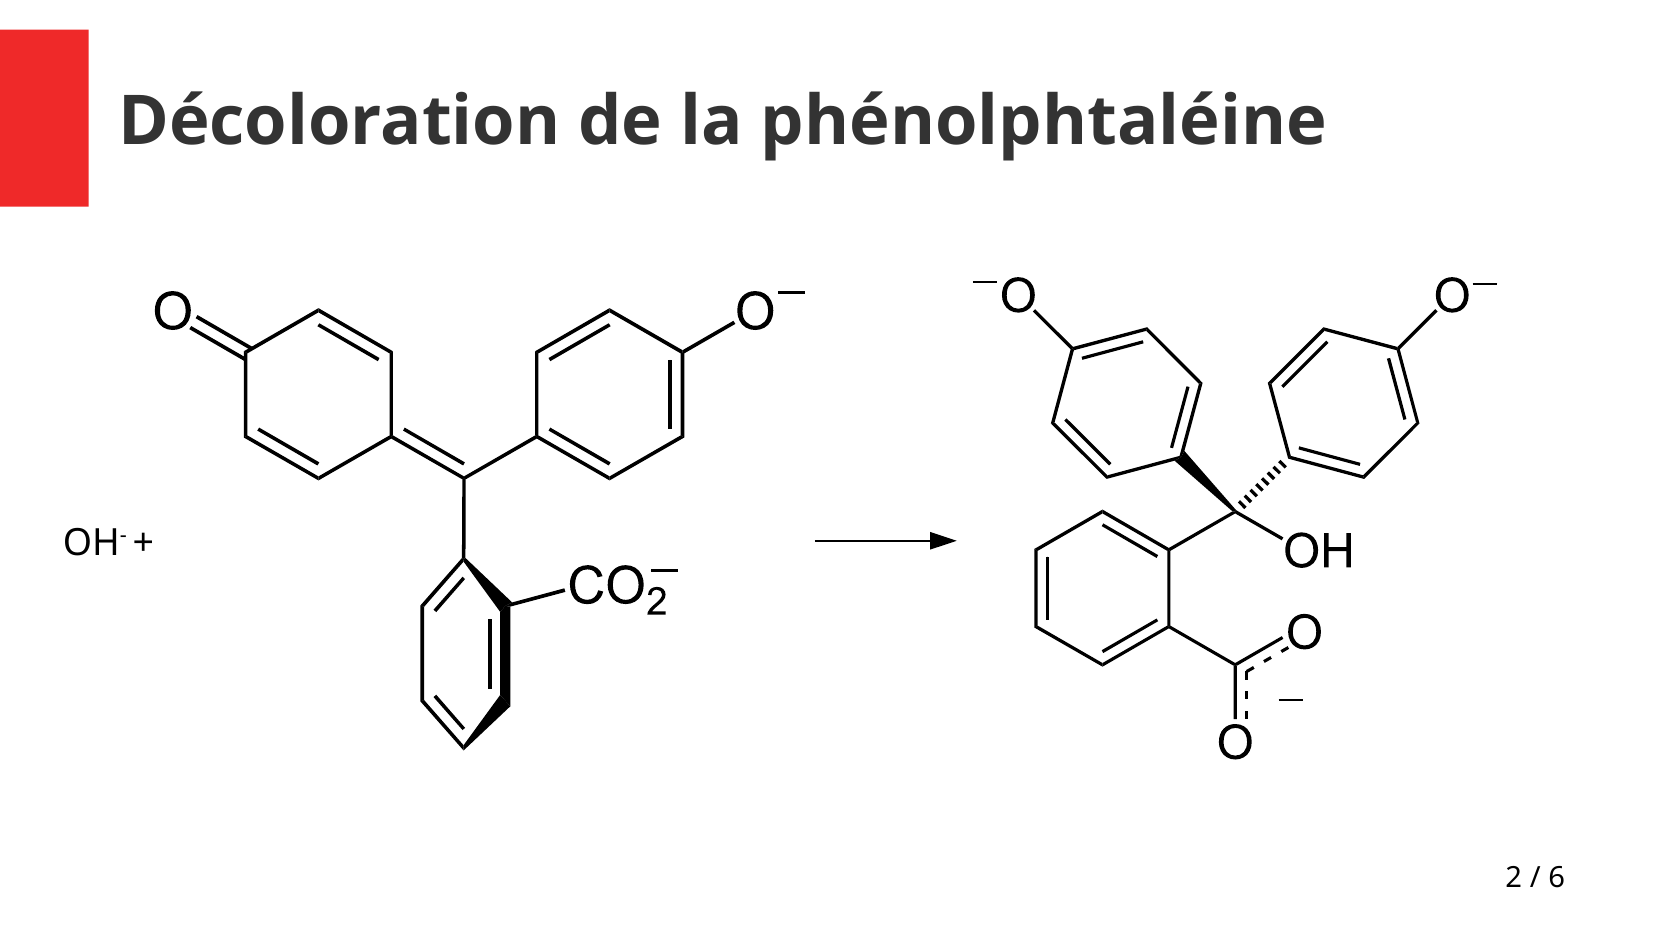

# Décoloration de la phénolphtaléine
OH- +
2